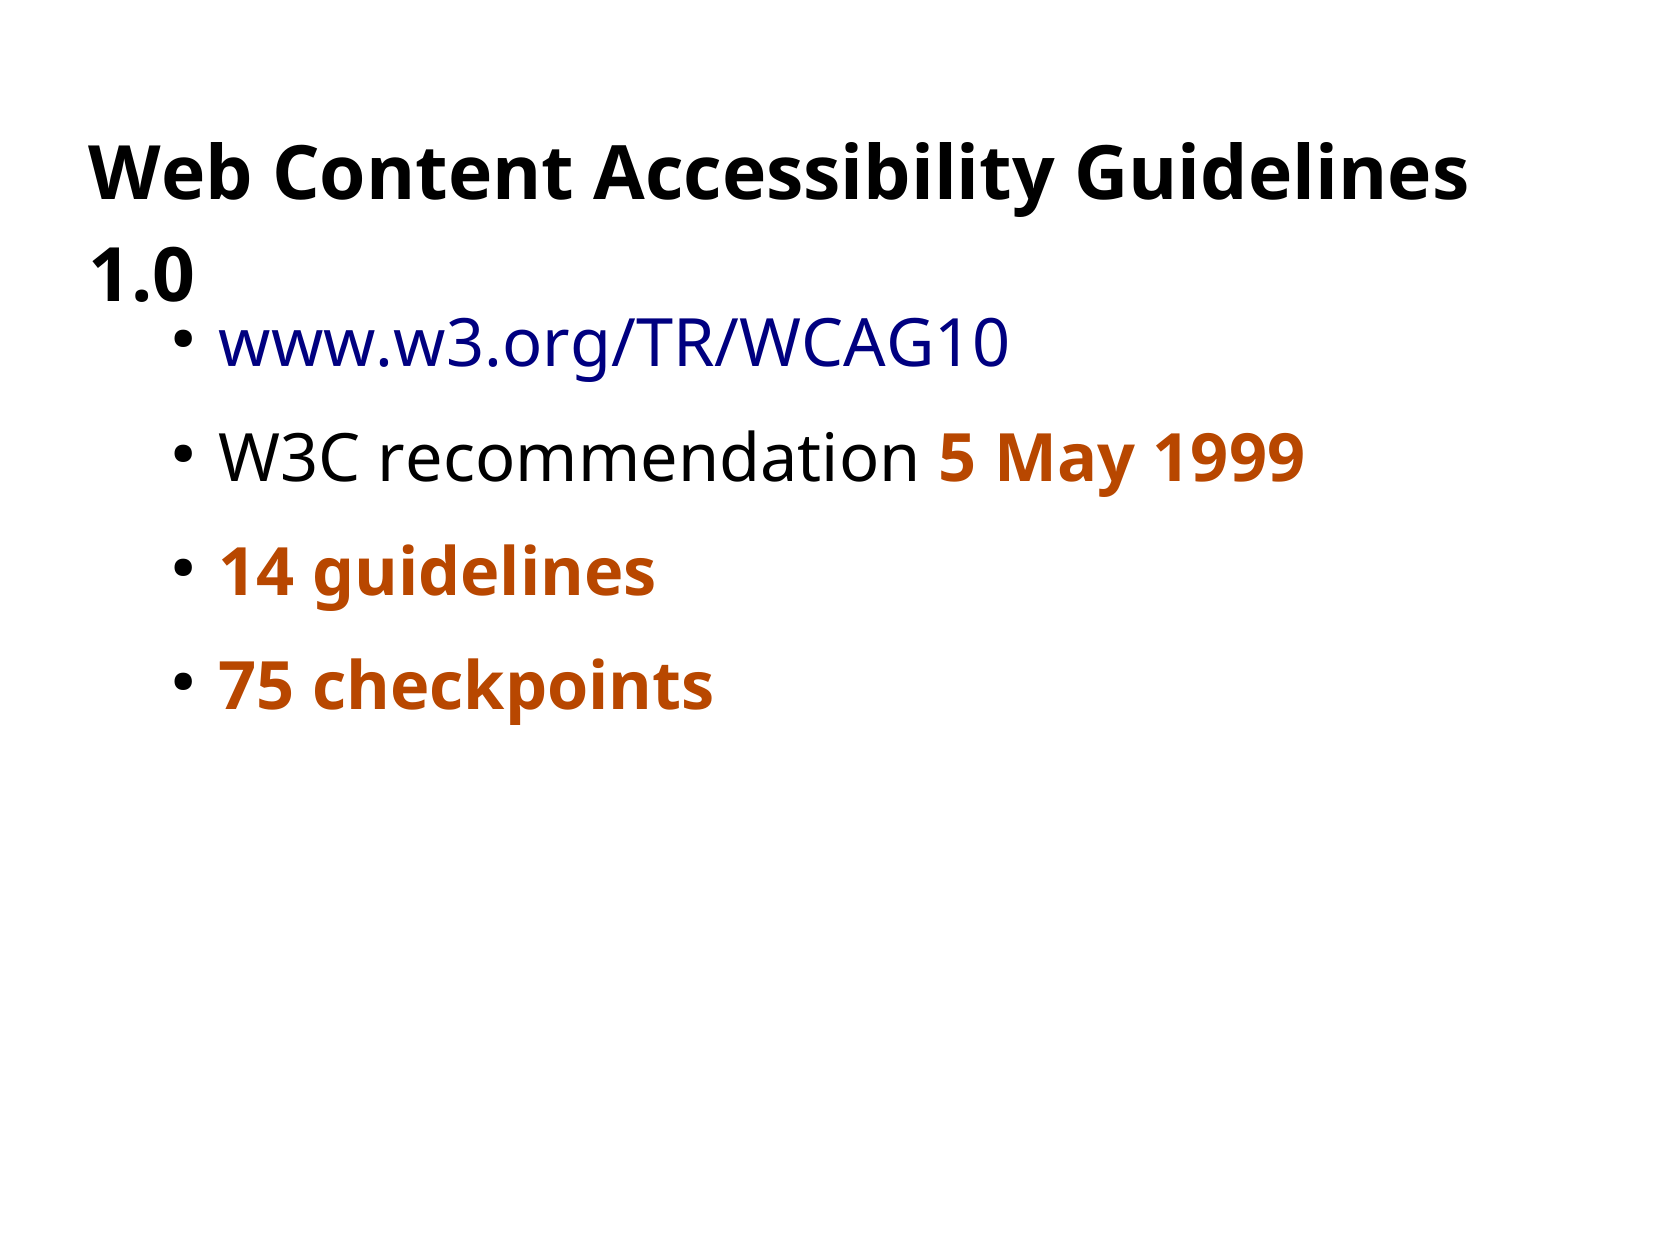

# Web Content Accessibility Guidelines 1.0
www.w3.org/TR/WCAG10
W3C recommendation 5 May 1999
14 guidelines
75 checkpoints